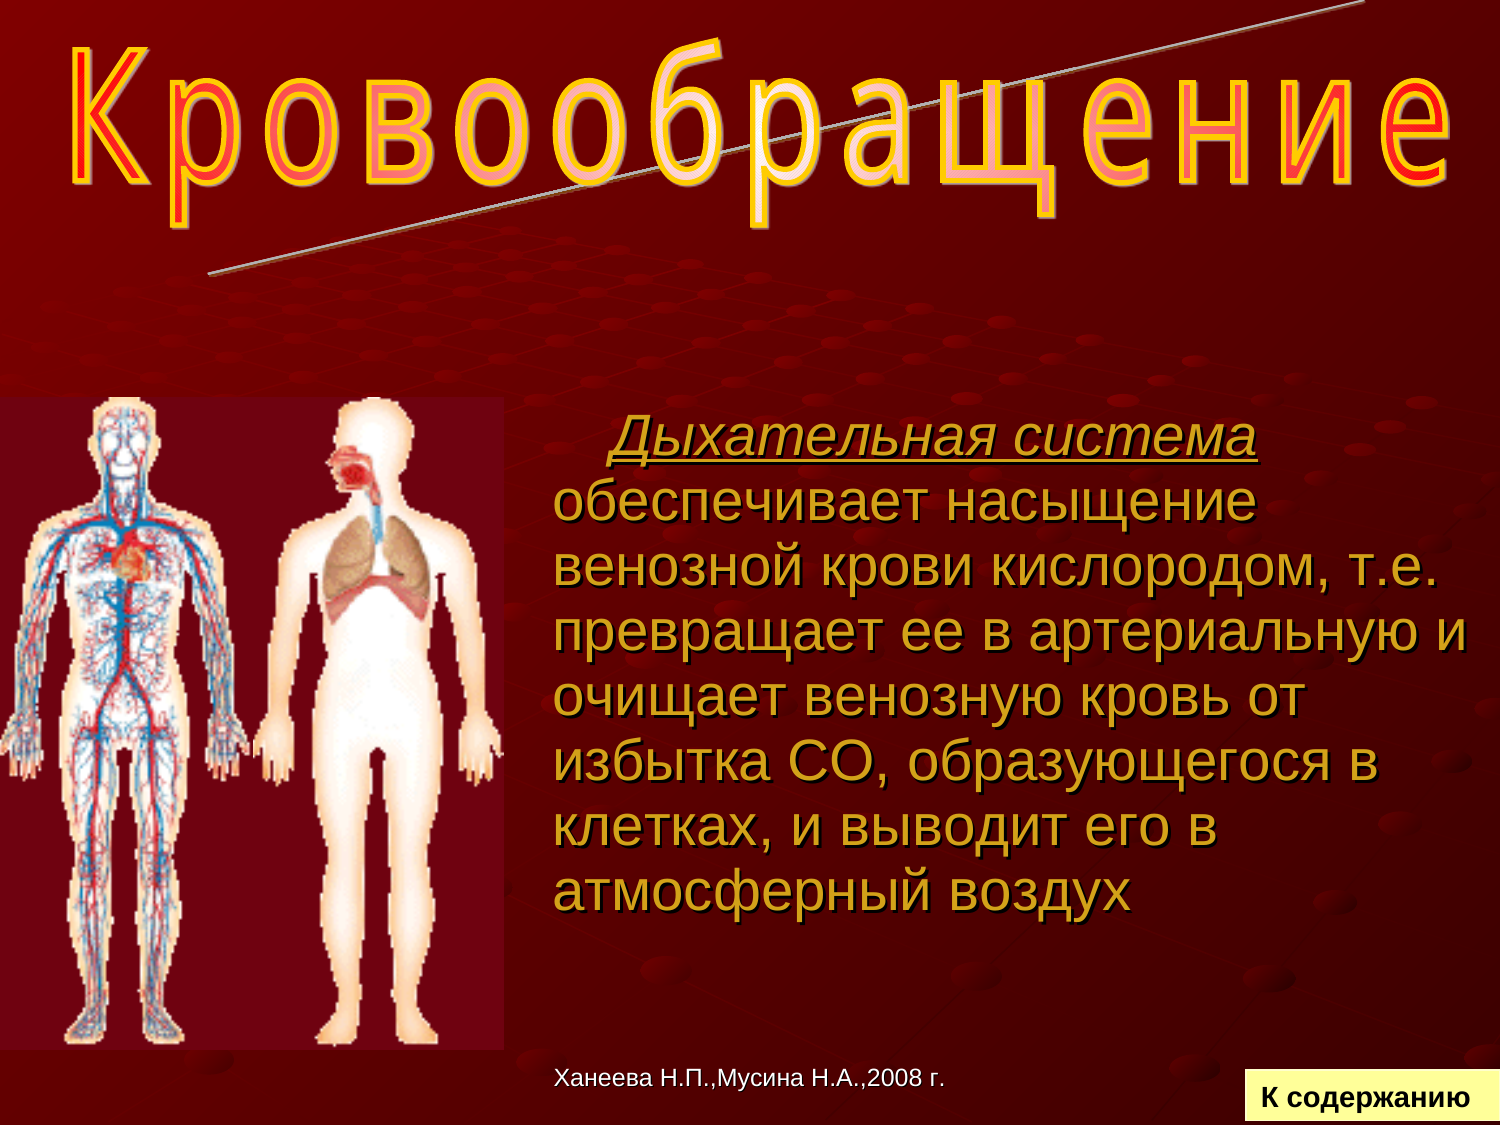

Кровообращение
Кровообращение
# Дыхательная система обеспечивает насыщение венозной крови кислородом, т.е. превращает ее в артериальную и очищает венозную кровь от избытка СО, образующегося в клетках, и выводит его в атмосферный воздух
Ханеева Н.П.,Мусина Н.А.,2008 г.
К содержанию